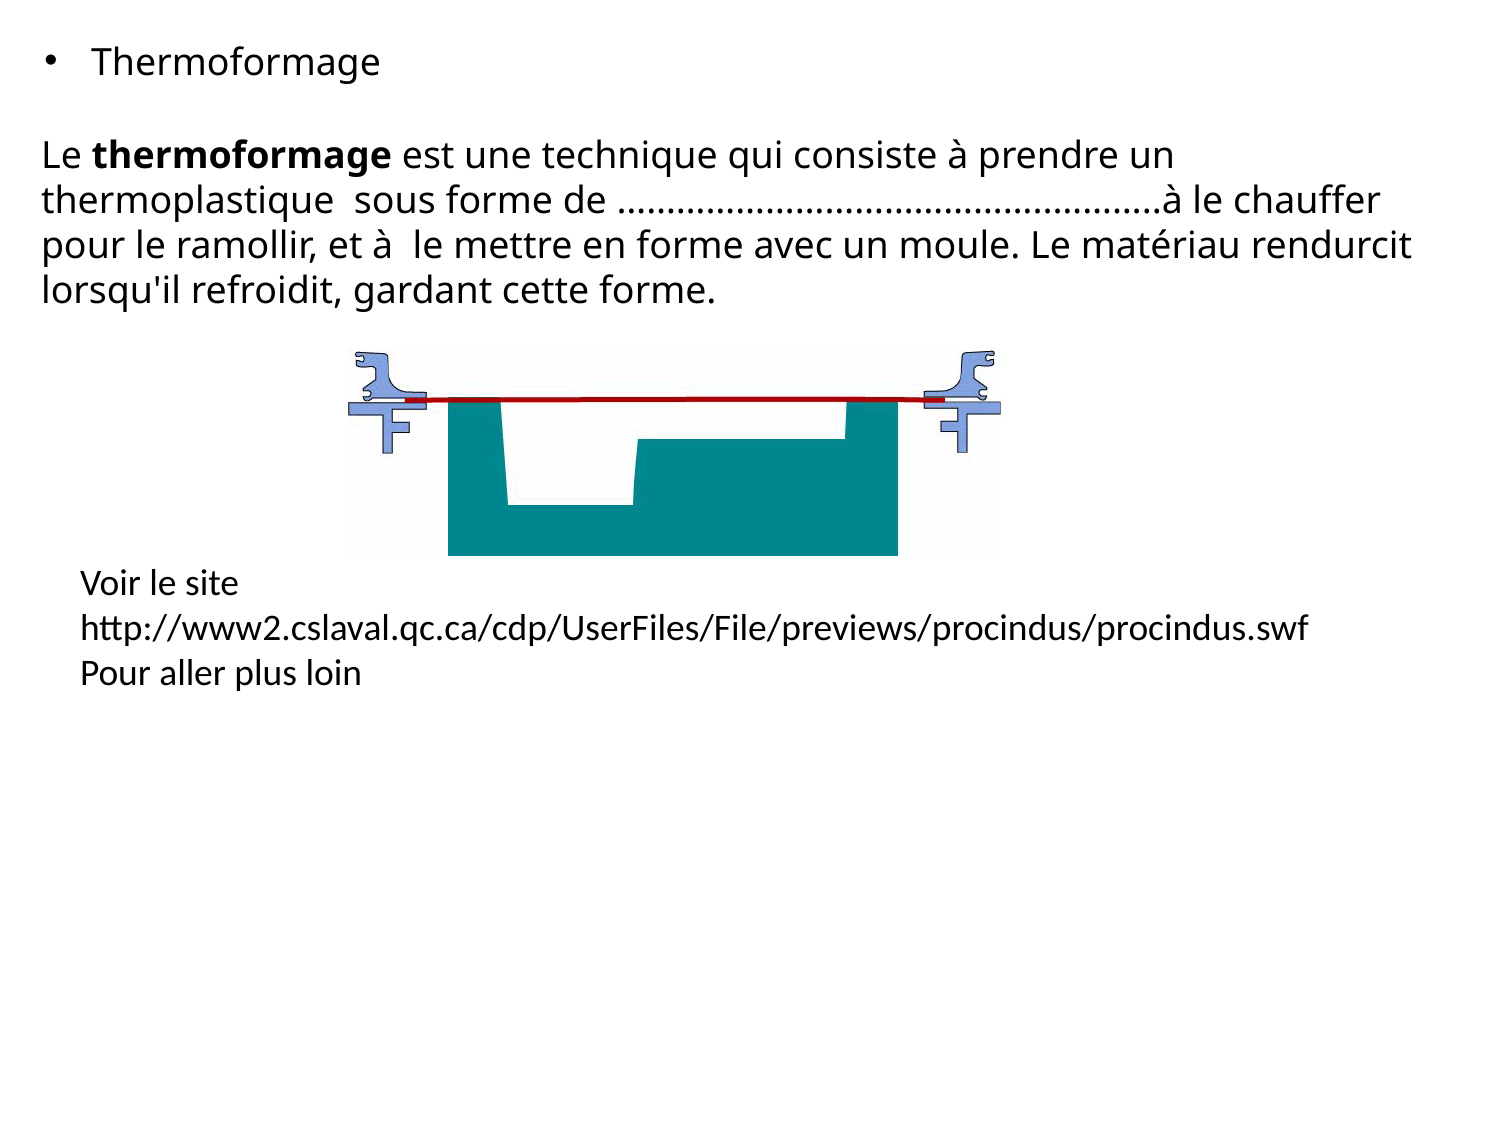

Thermoformage
Le thermoformage est une technique qui consiste à prendre un thermoplastique sous forme de ……………………………………..………..à le chauffer pour le ramollir, et à le mettre en forme avec un moule. Le matériau rendurcit lorsqu'il refroidit, gardant cette forme.
plaques
Voir le site http://www2.cslaval.qc.ca/cdp/UserFiles/File/previews/procindus/procindus.swf
Pour aller plus loin